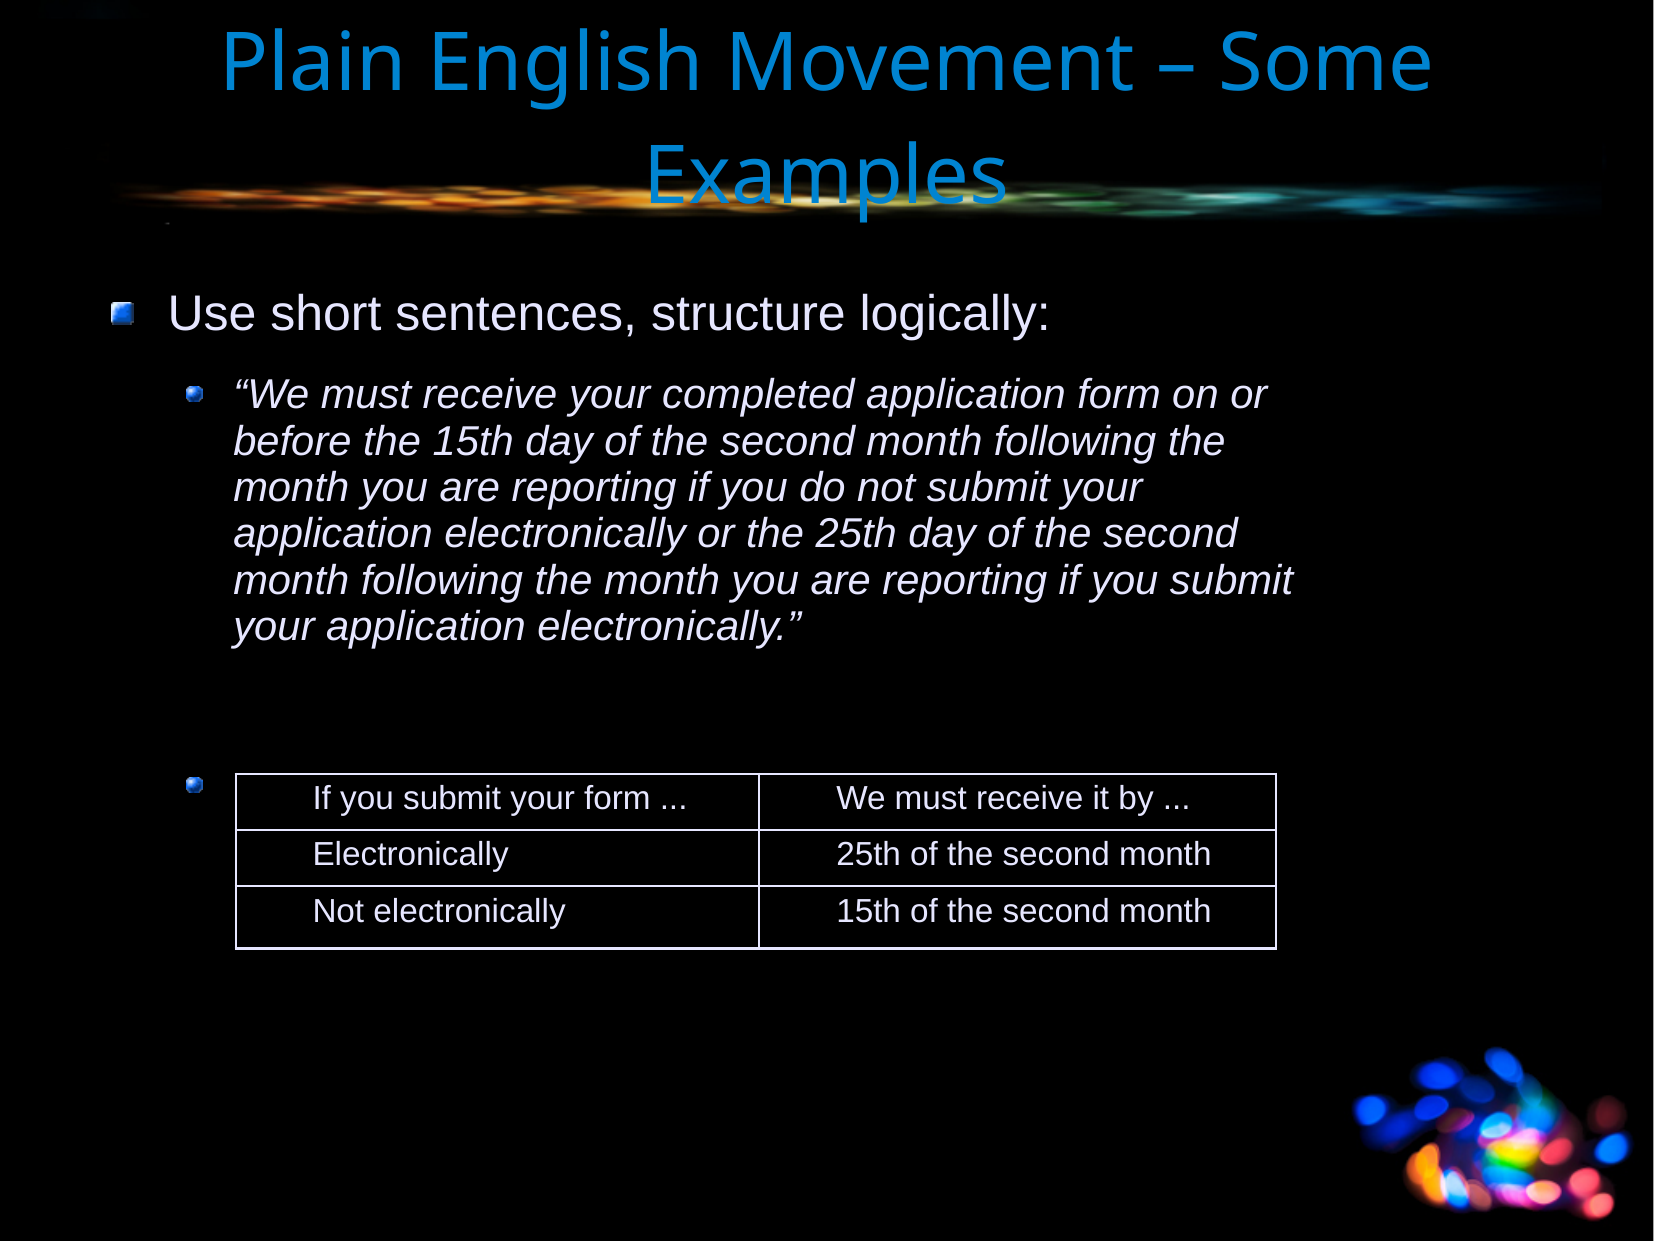

# Plain English Movement – Some Examples
Use short sentences, structure logically:
“We must receive your completed application form on or before the 15th day of the second month following the month you are reporting if you do not submit your application electronically or the 25th day of the second month following the month you are reporting if you submit your application electronically.”
| If you submit your form ... | We must receive it by ... |
| --- | --- |
| Electronically | 25th of the second month |
| Not electronically | 15th of the second month |